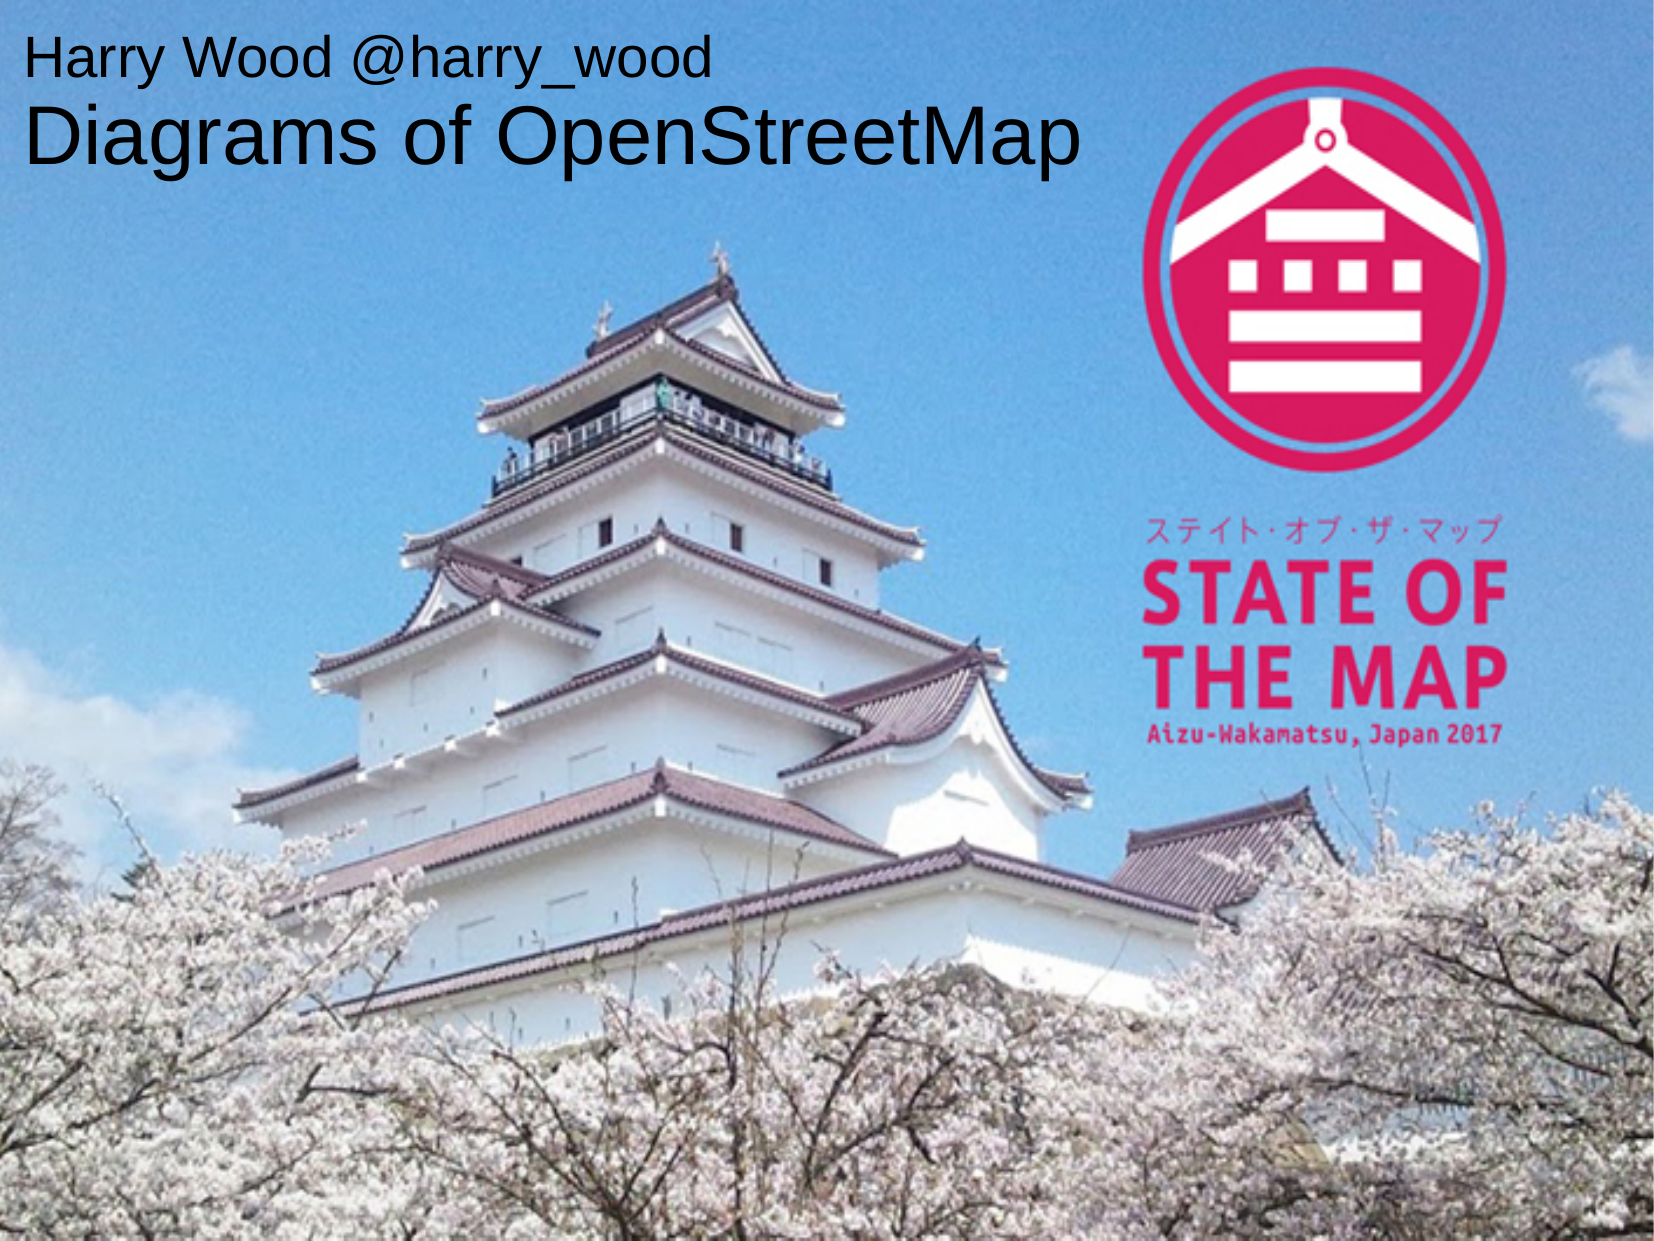

# Harry Wood @harry_wood Diagrams of OpenStreetMap